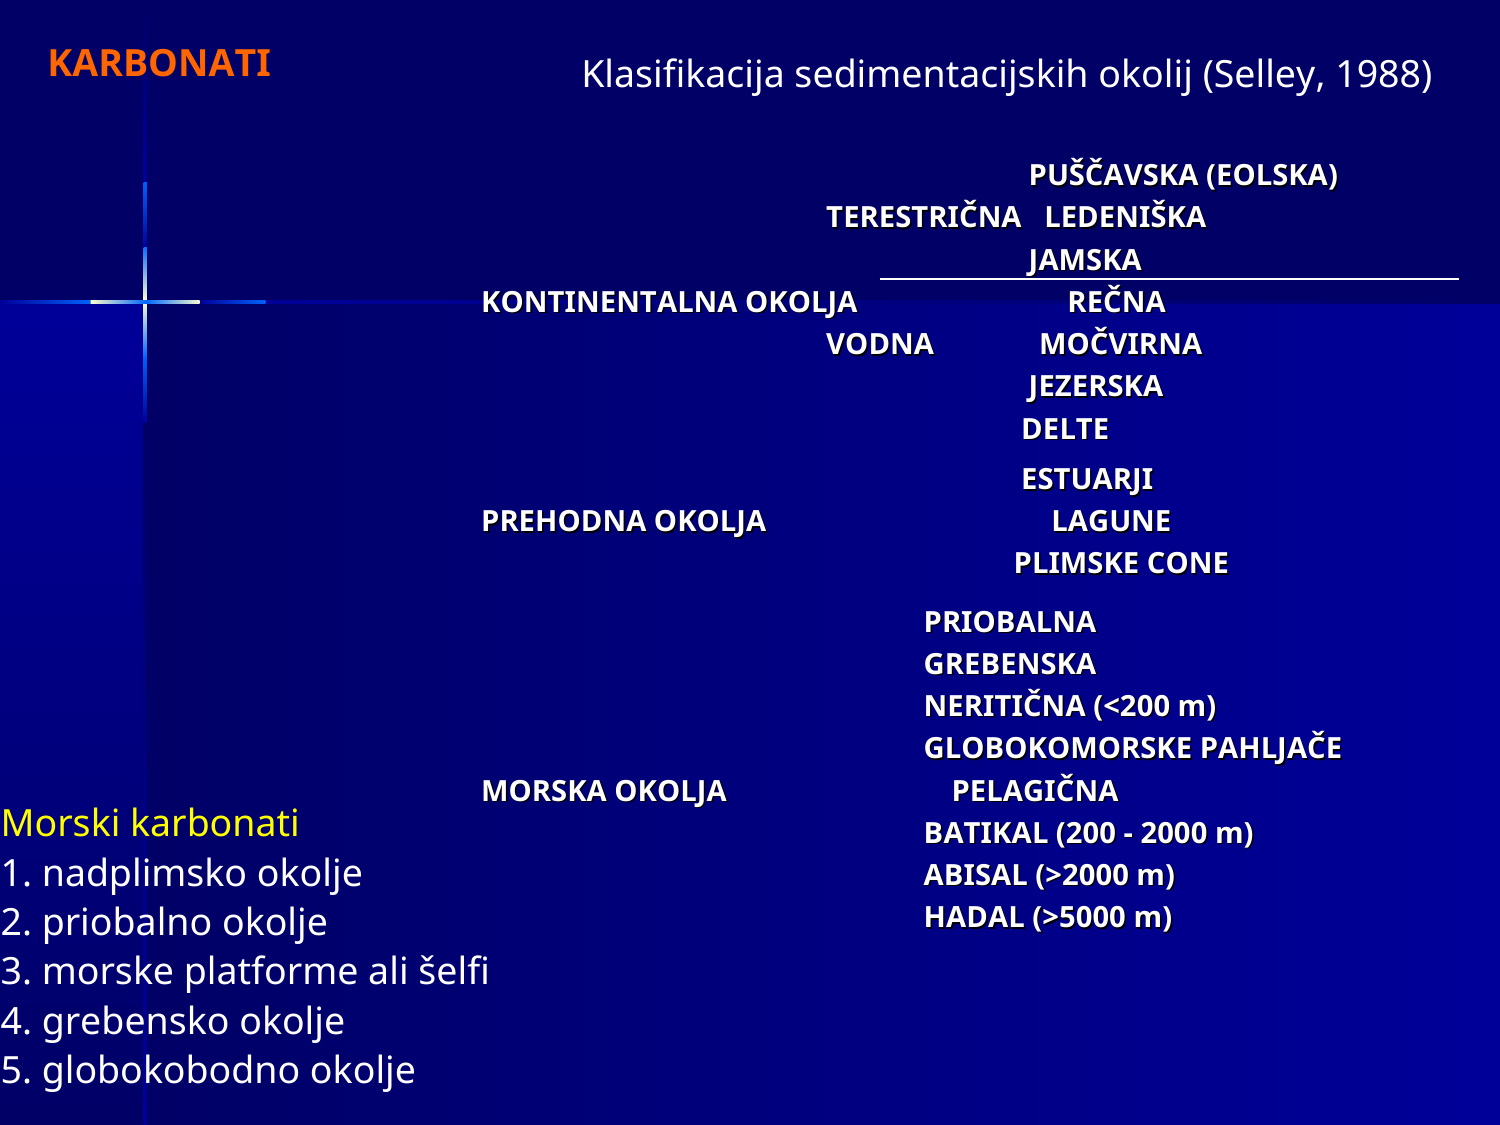

KARBONATI
Klasifikacija sedimentacijskih okolij (Selley, 1988)
| PUŠČAVSKA (EOLSKA) TERESTRIČNA LEDENIŠKA JAMSKA KONTINENTALNA OKOLJA REČNA VODNA MOČVIRNA JEZERSKA DELTE |
| --- |
| ESTUARJI PREHODNA OKOLJA LAGUNE PLIMSKE CONE |
| PRIOBALNA GREBENSKA NERITIČNA (<200 m) GLOBOKOMORSKE PAHLJAČE MORSKA OKOLJA PELAGIČNA BATIKAL (200 - 2000 m) ABISAL (>2000 m) HADAL (>5000 m) |
Morski karbonati
1. nadplimsko okolje
2. priobalno okolje
3. morske platforme ali šelfi
4. grebensko okolje
5. globokobodno okolje